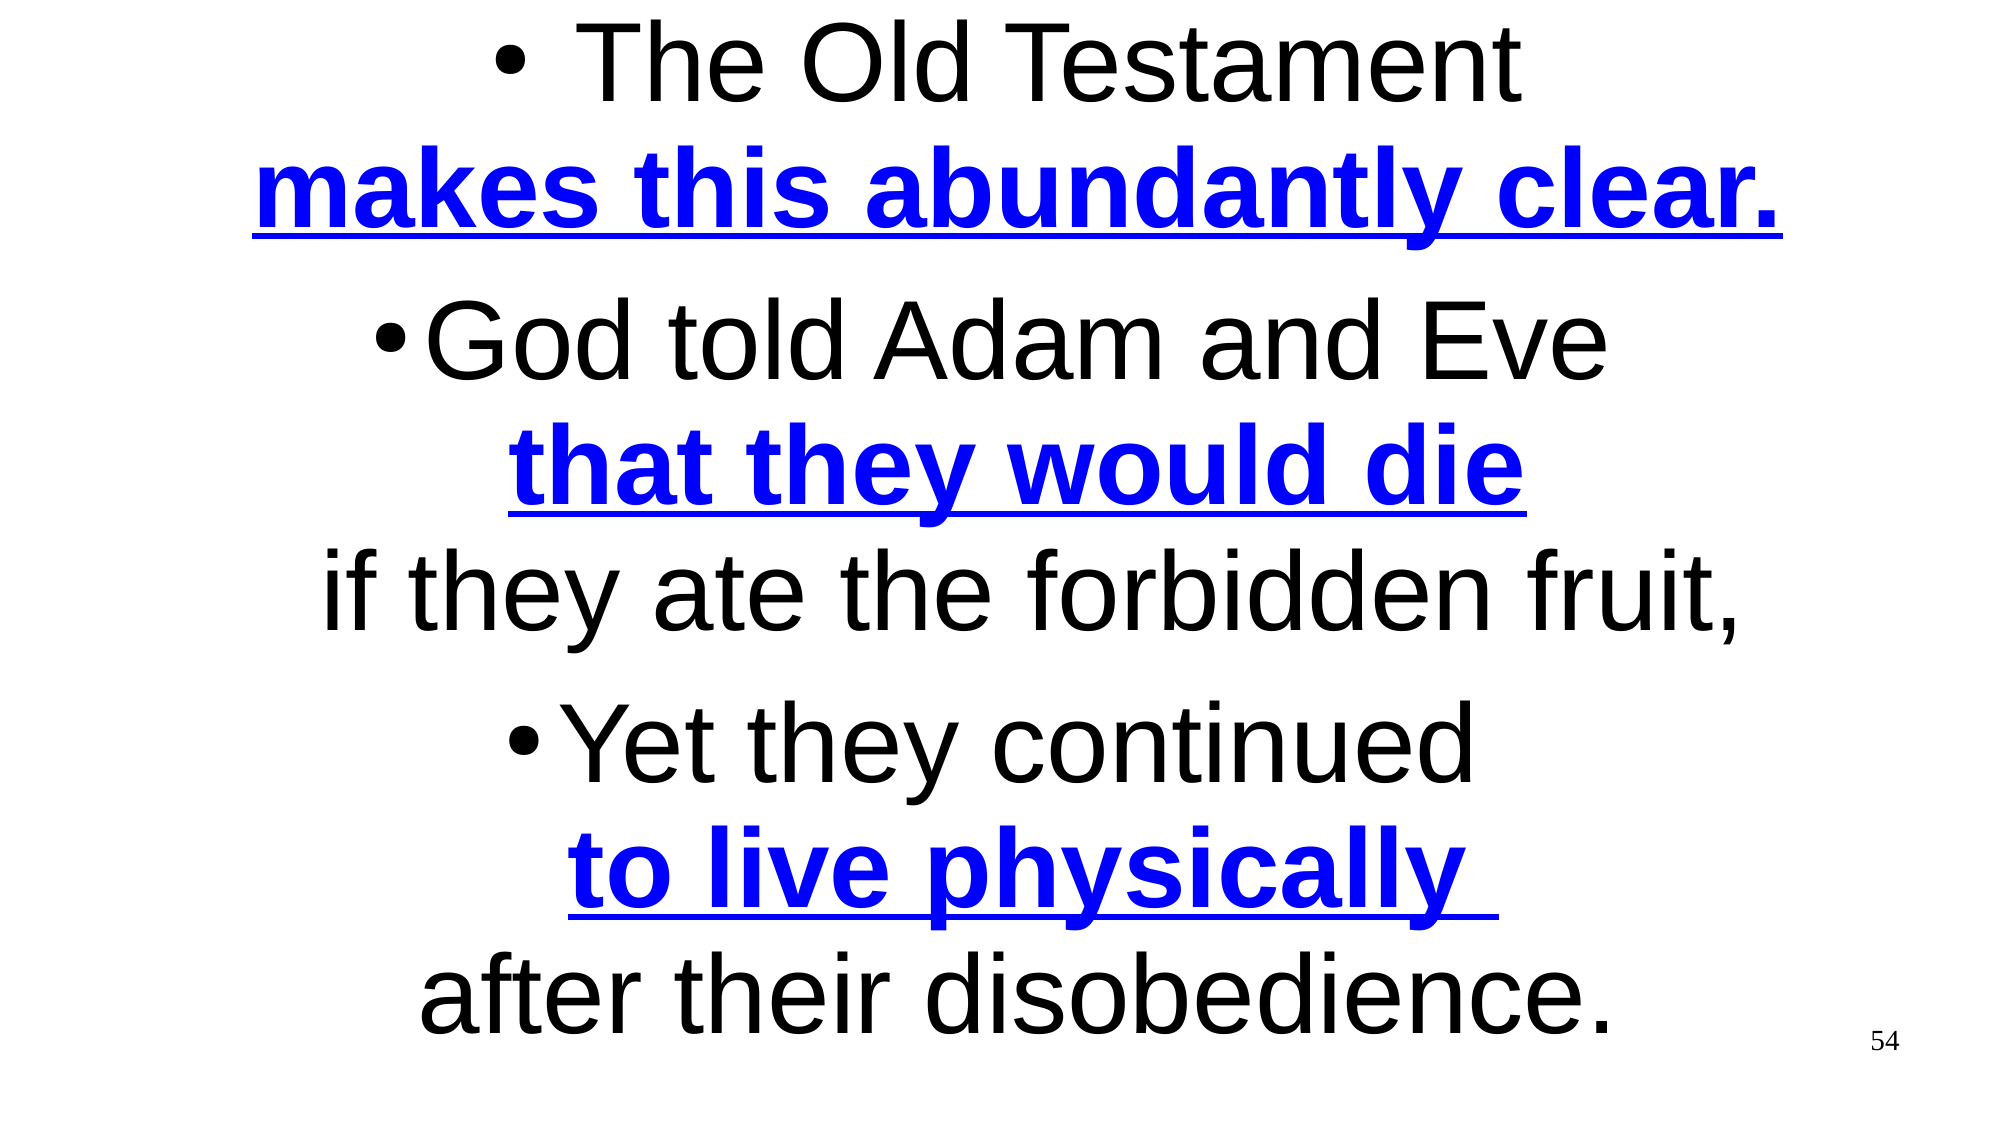

# The Old Testament makes this abundantly clear.
God told Adam and Eve
that they would die
if they ate the forbidden fruit,
Yet they continued
to live physically
after their disobedience.
54